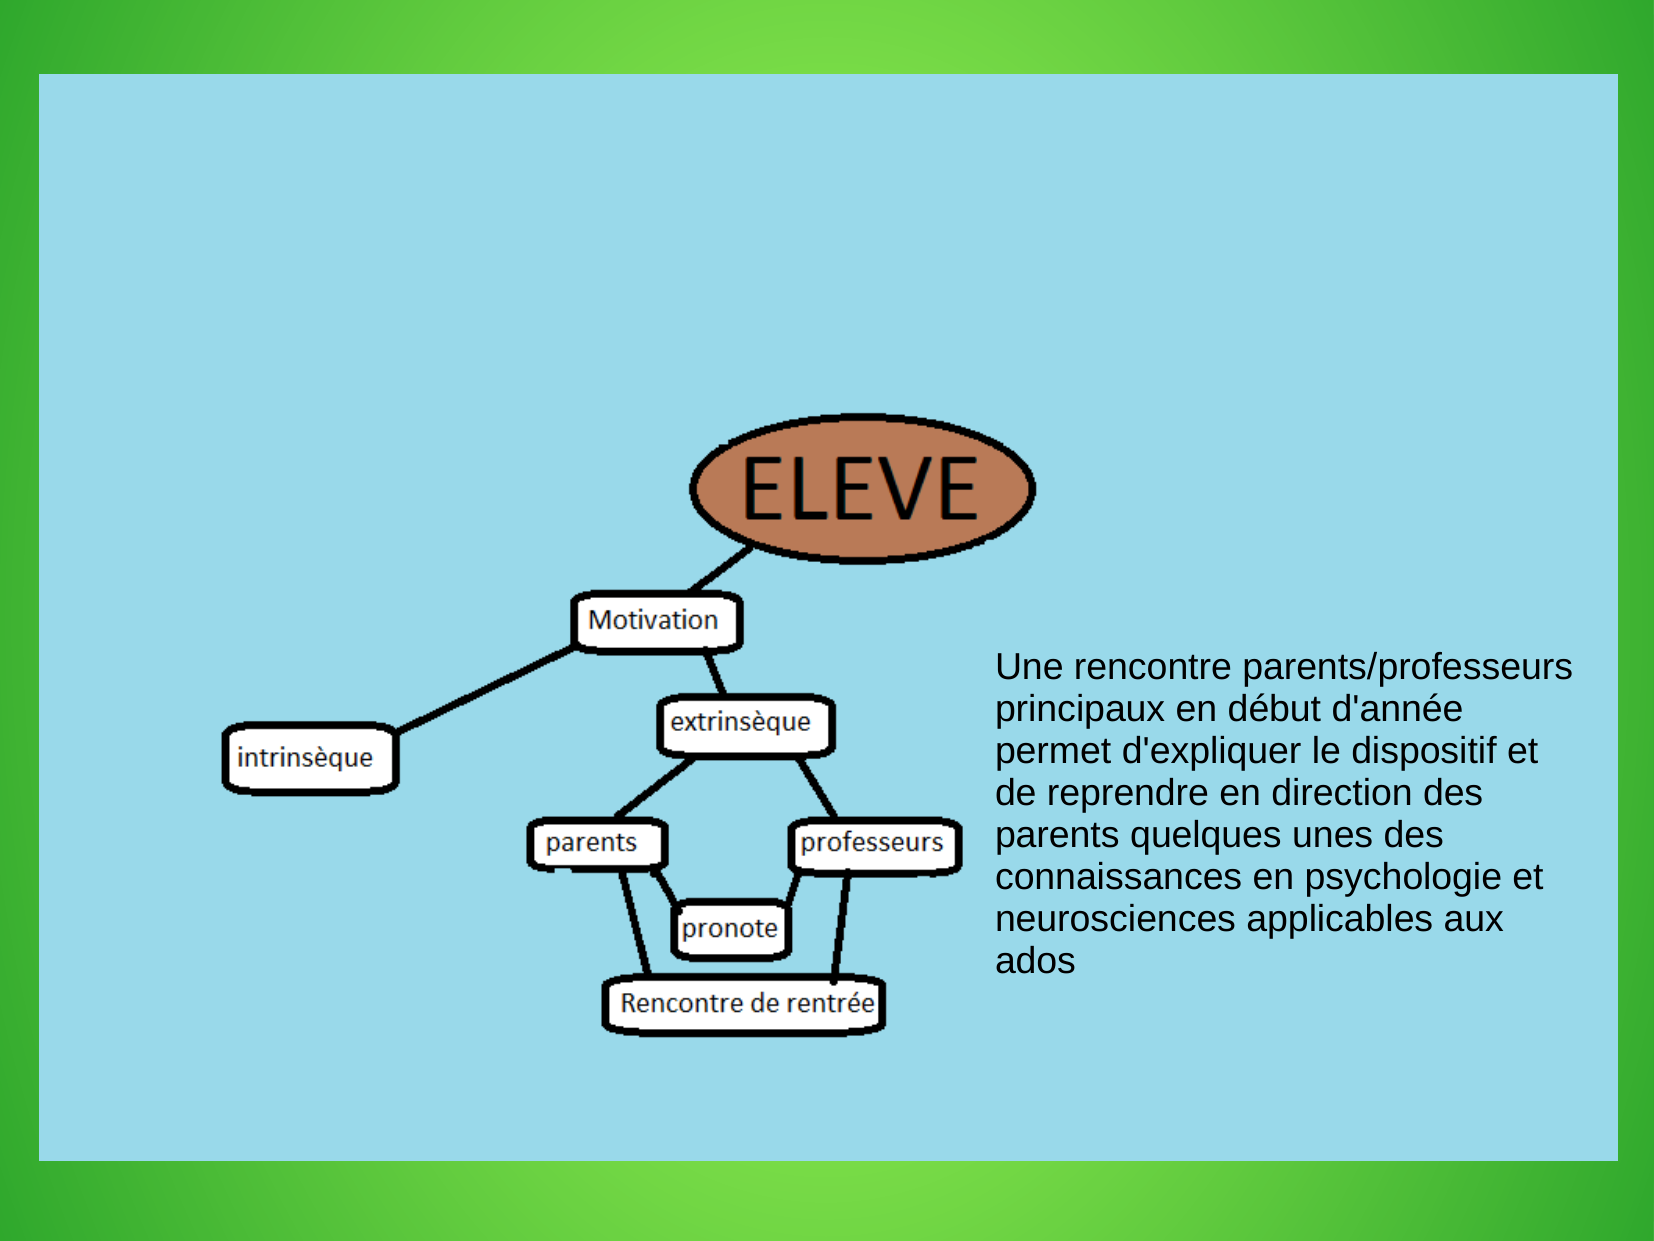

Une rencontre parents/professeurs principaux en début d'année permet d'expliquer le dispositif et de reprendre en direction des parents quelques unes des connaissances en psychologie et neurosciences applicables aux ados